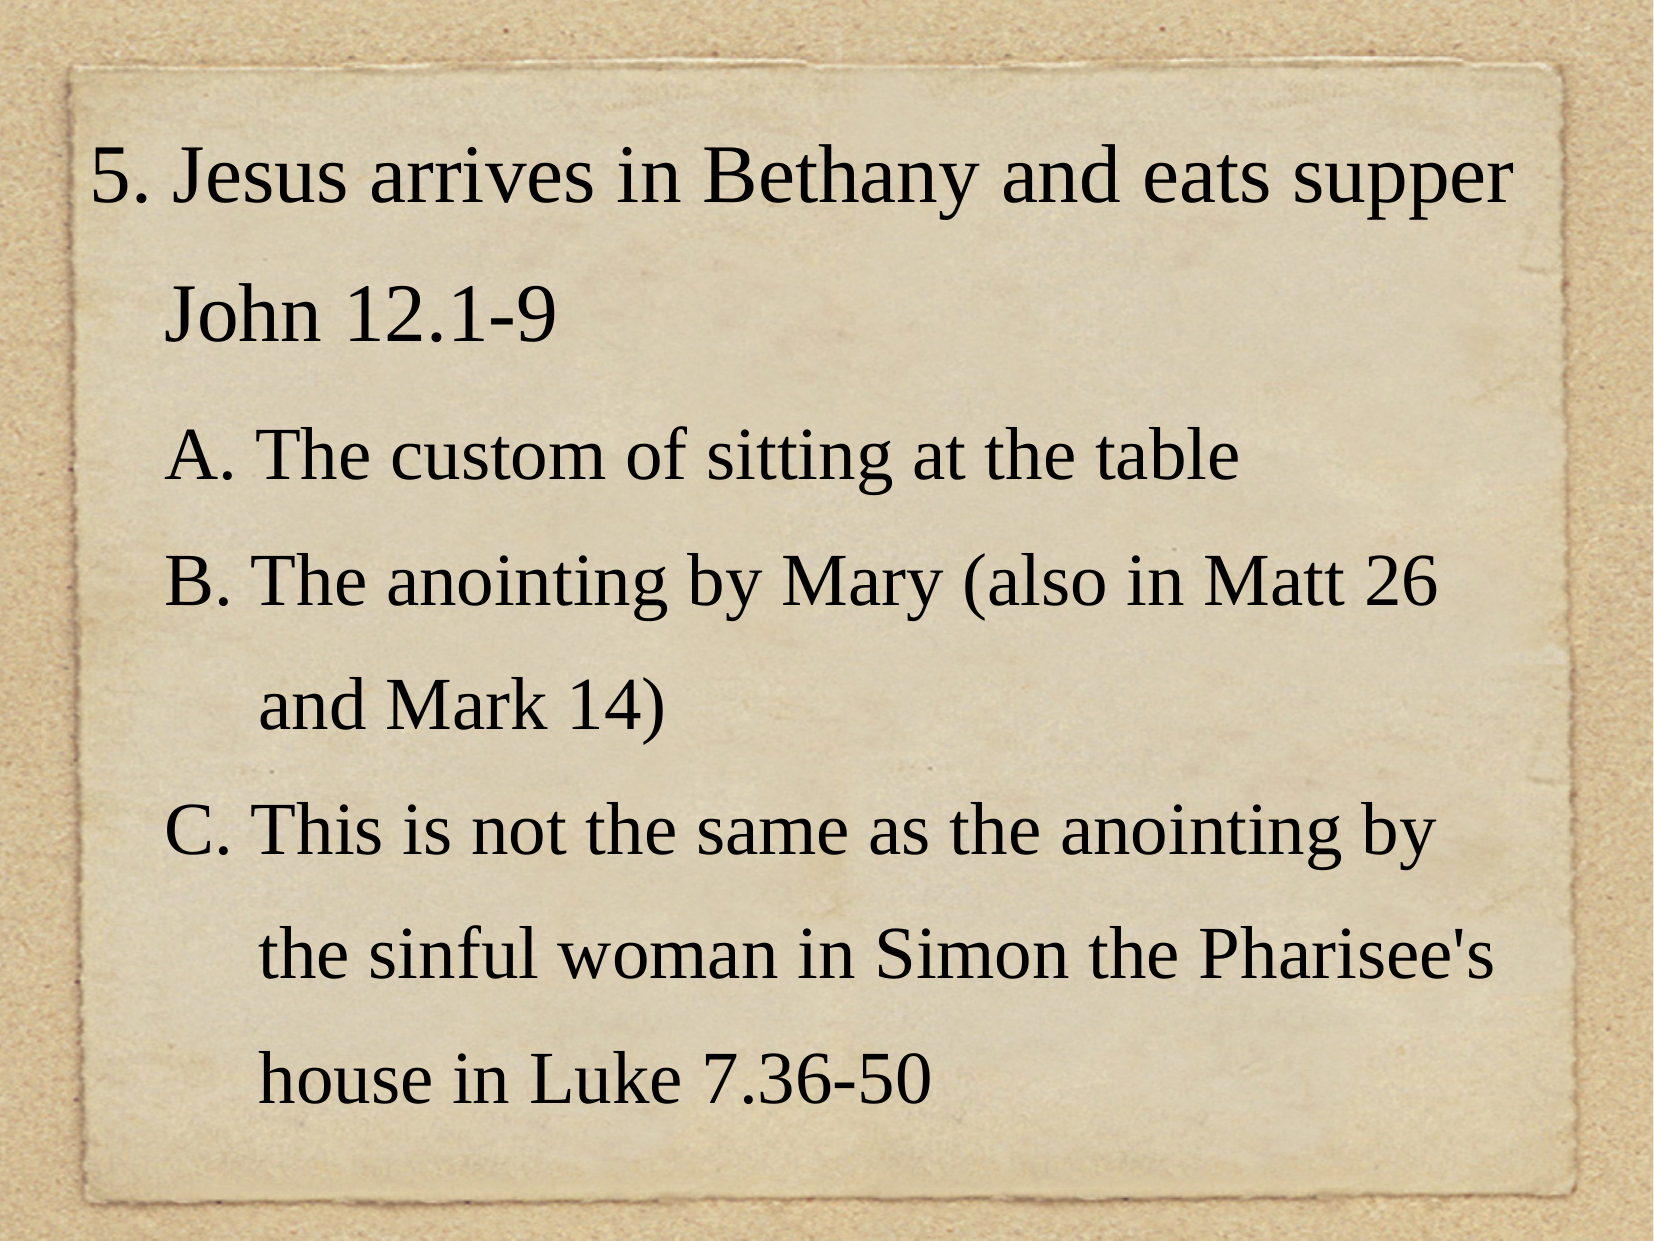

5. Jesus arrives in Bethany and eats supper 	John 12.1-9
	A. The custom of sitting at the table
	B. The anointing by Mary (also in Matt 26 			 and Mark 14)
	C. This is not the same as the anointing by 			 the sinful woman in Simon the Pharisee's 		 house in Luke 7.36-50